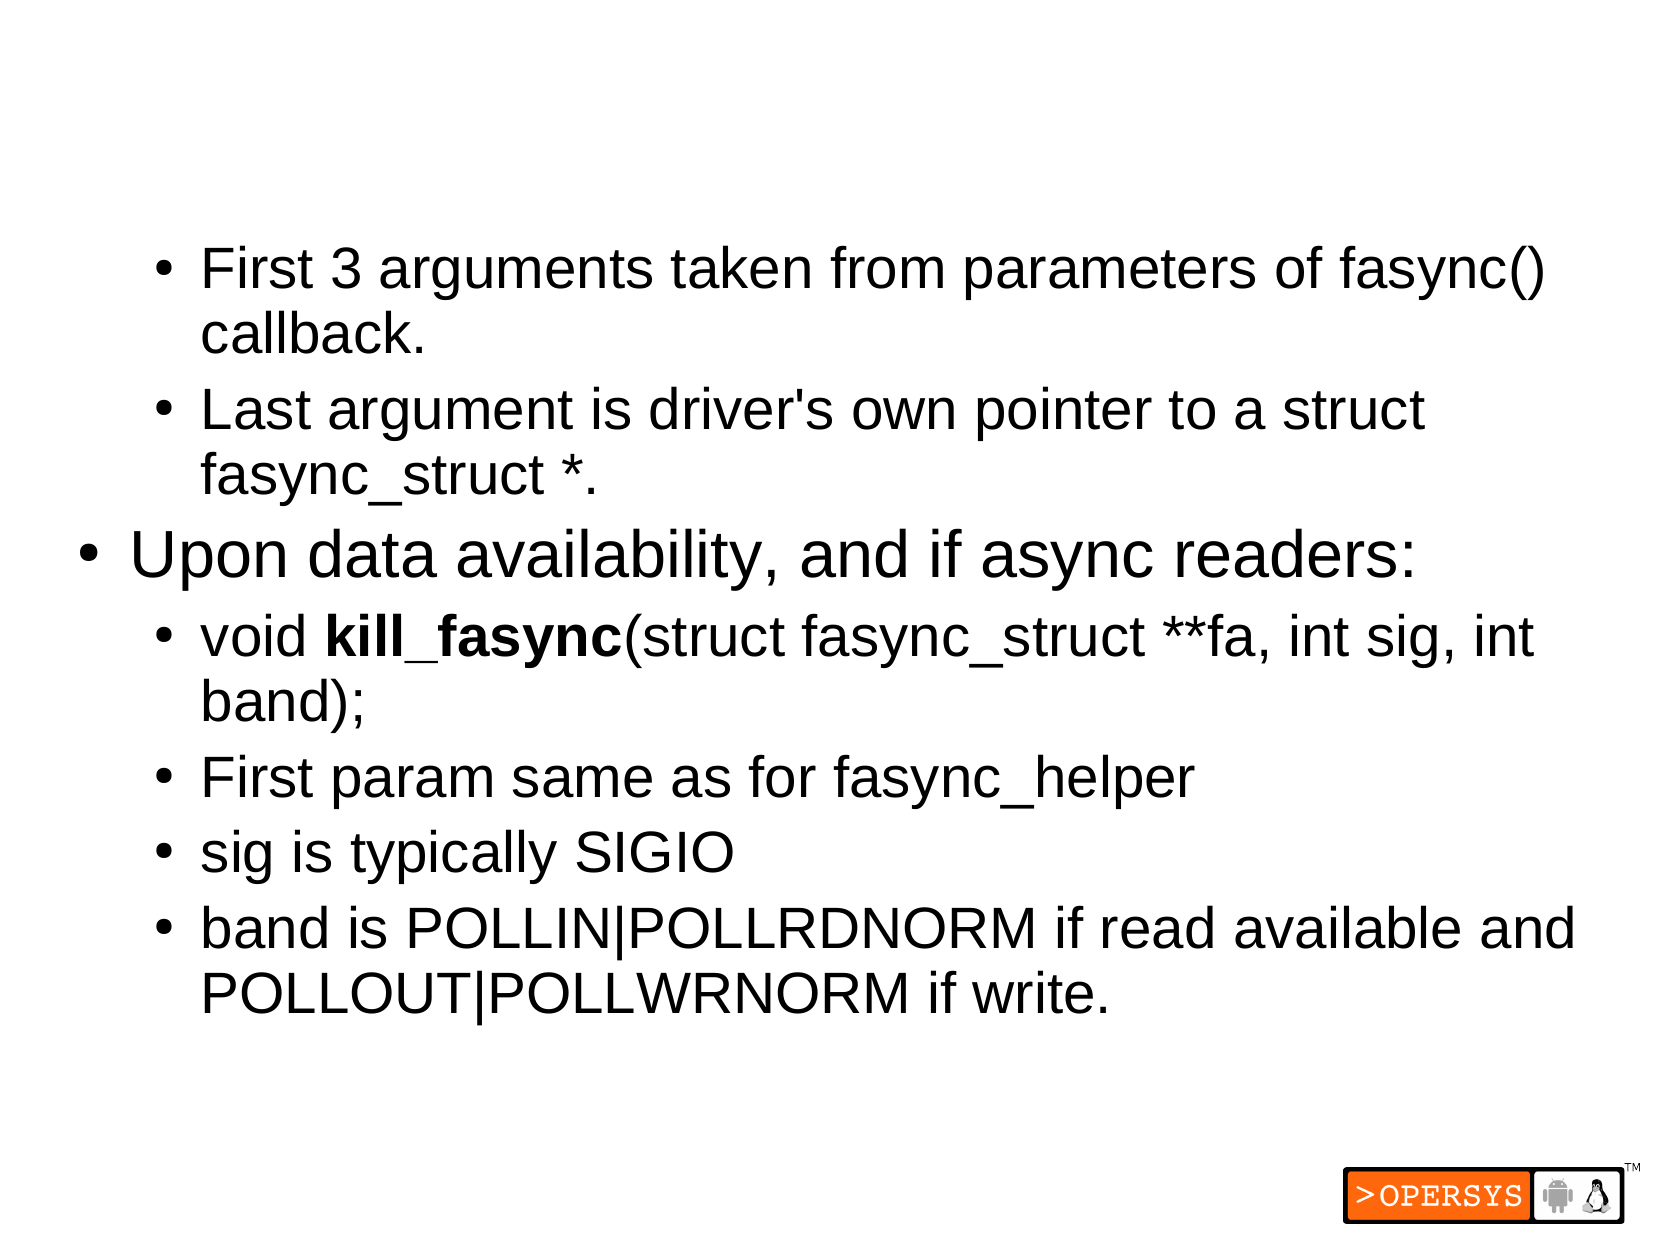

# First 3 arguments taken from parameters of fasync() callback.
Last argument is driver's own pointer to a struct fasync_struct *.
Upon data availability, and if async readers:
void kill_fasync(struct fasync_struct **fa, int sig, int band);
First param same as for fasync_helper
sig is typically SIGIO
band is POLLIN|POLLRDNORM if read available and POLLOUT|POLLWRNORM if write.